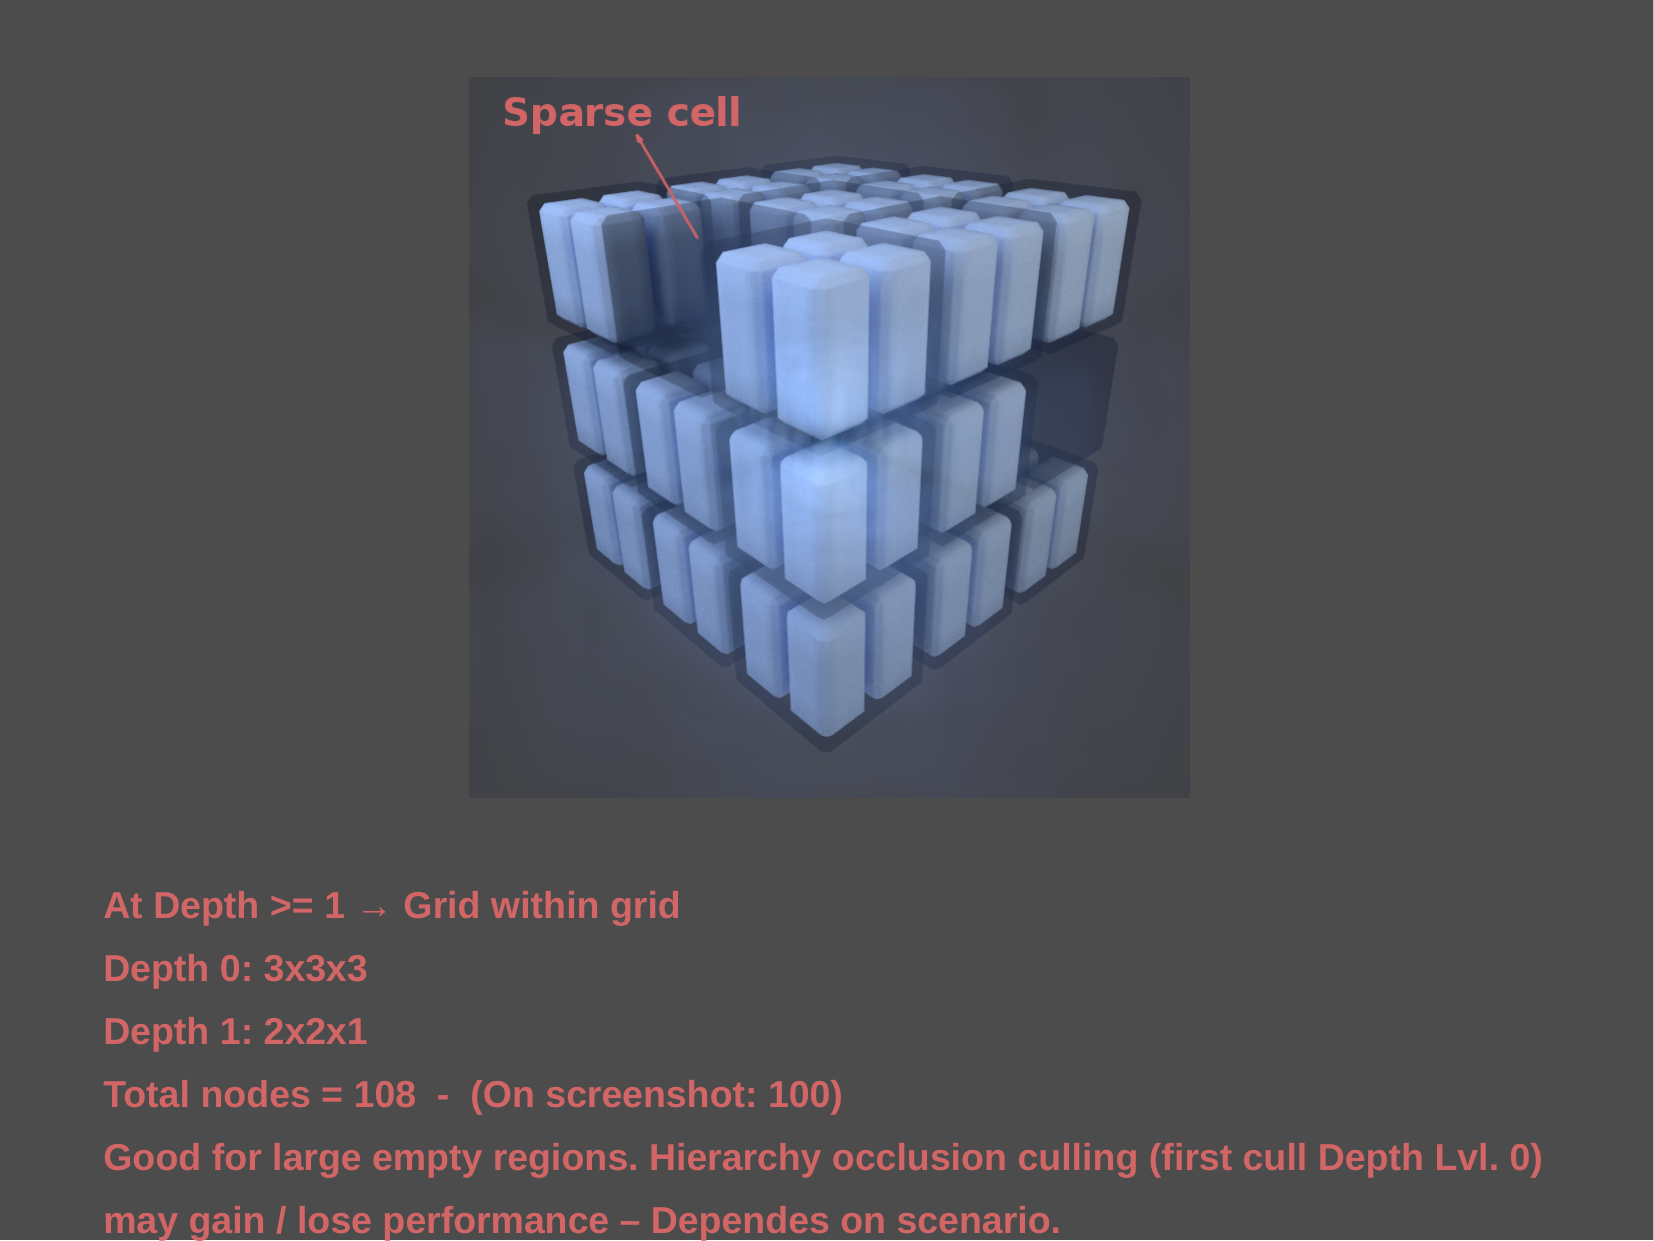

At Depth >= 1 → Grid within grid
Depth 0: 3x3x3
Depth 1: 2x2x1
Total nodes = 108 - (On screenshot: 100)
Good for large empty regions. Hierarchy occlusion culling (first cull Depth Lvl. 0) may gain / lose performance – Dependes on scenario.